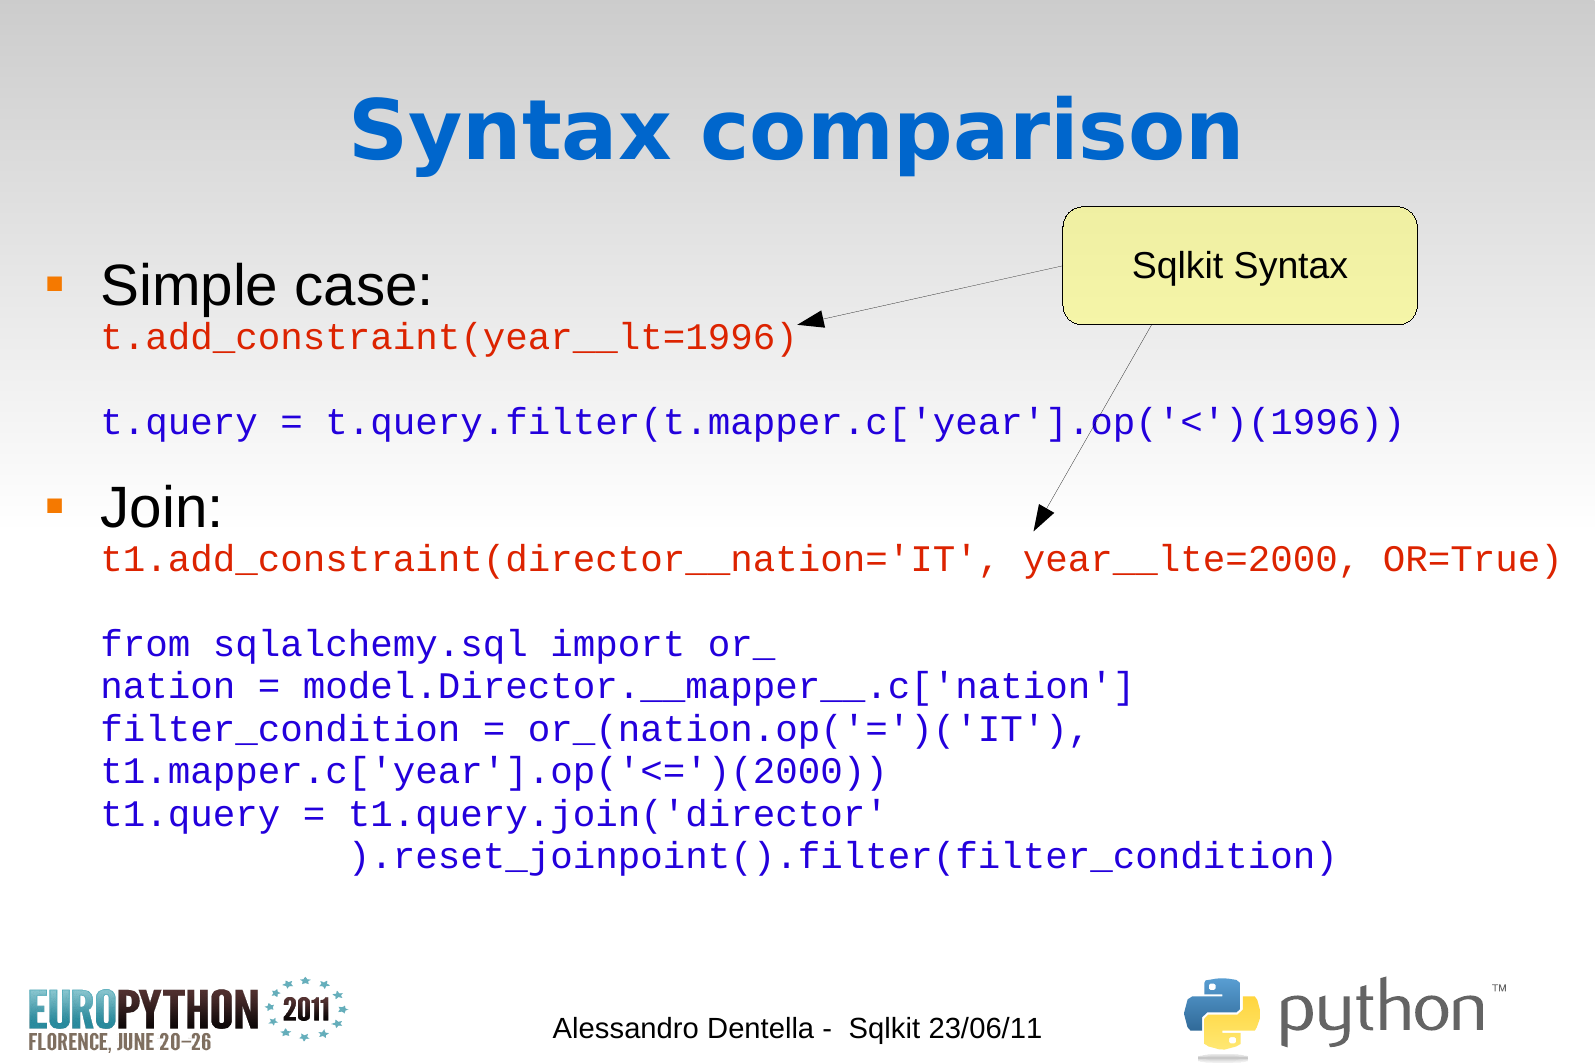

# Syntax comparison
Sqlkit Syntax
Simple case:
t.add_constraint(year__lt=1996)
t.query = t.query.filter(t.mapper.c['year'].op('<')(1996))
Join:
t1.add_constraint(director__nation='IT', year__lte=2000, OR=True)
from sqlalchemy.sql import or_
nation = model.Director.__mapper__.c['nation']
filter_condition = or_(nation.op('=')('IT'), t1.mapper.c['year'].op('<=')(2000))
t1.query = t1.query.join('director'
 ).reset_joinpoint().filter(filter_condition)